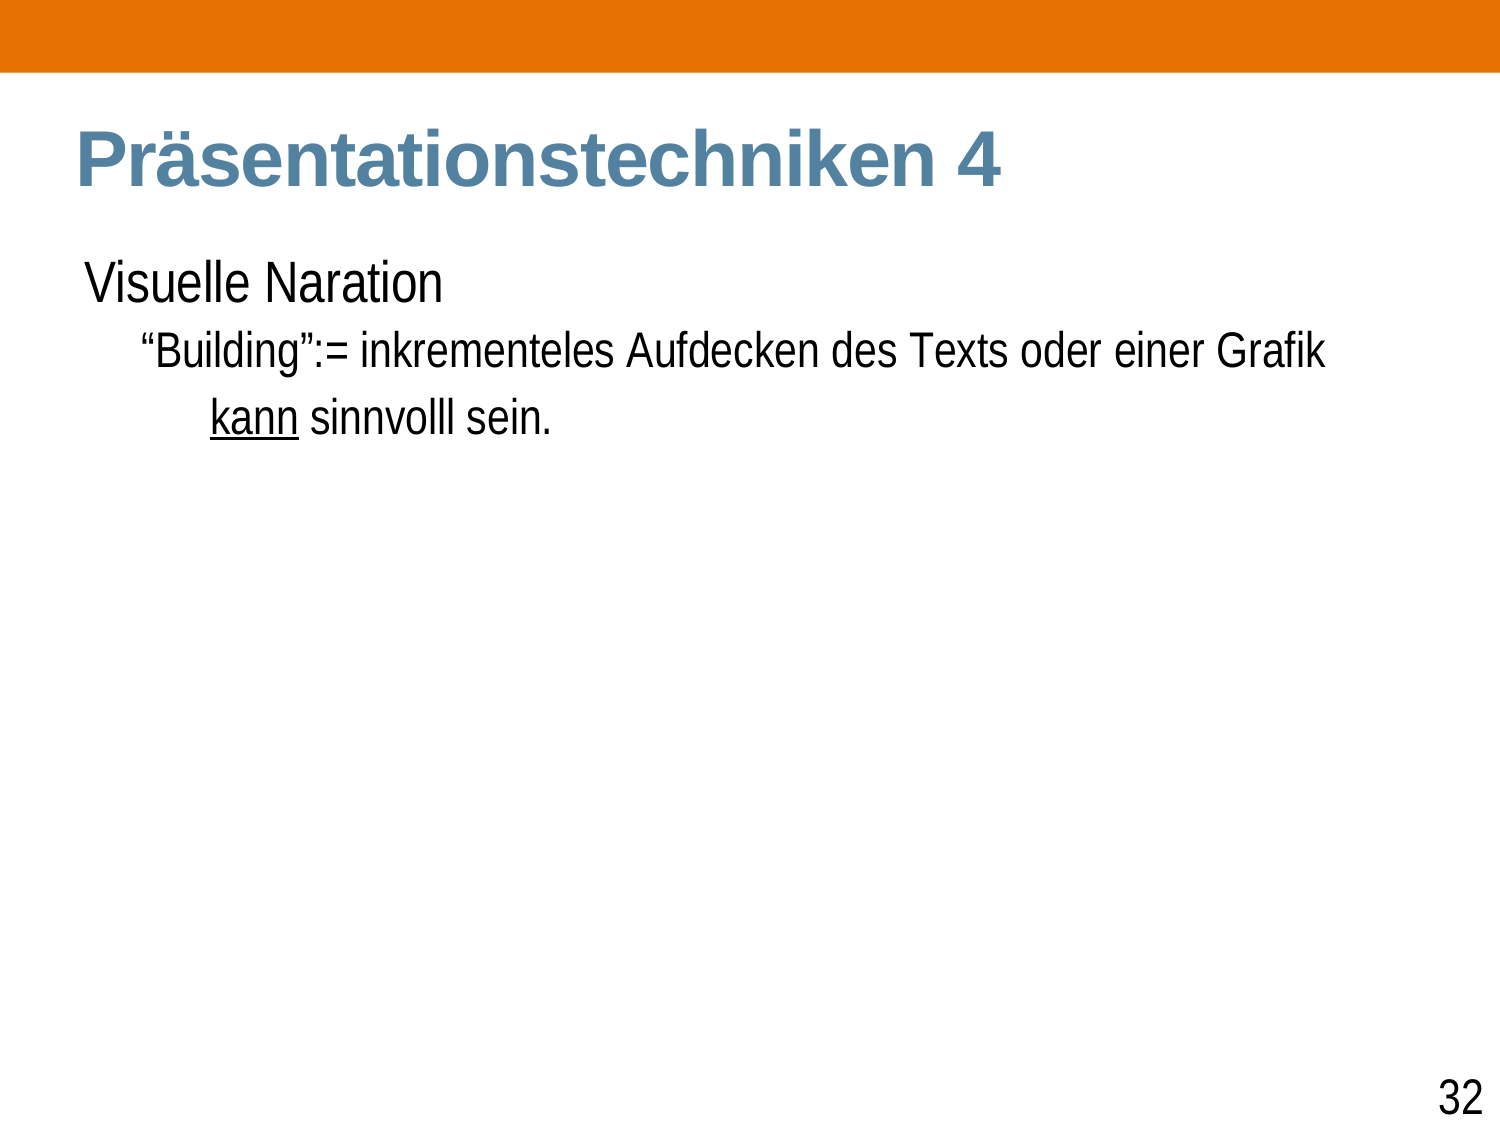

# Präsentationstechniken 4
Visuelle Naration
“Building”:= inkrementeles Aufdecken des Texts oder einer Grafik
kann sinnvolll sein.